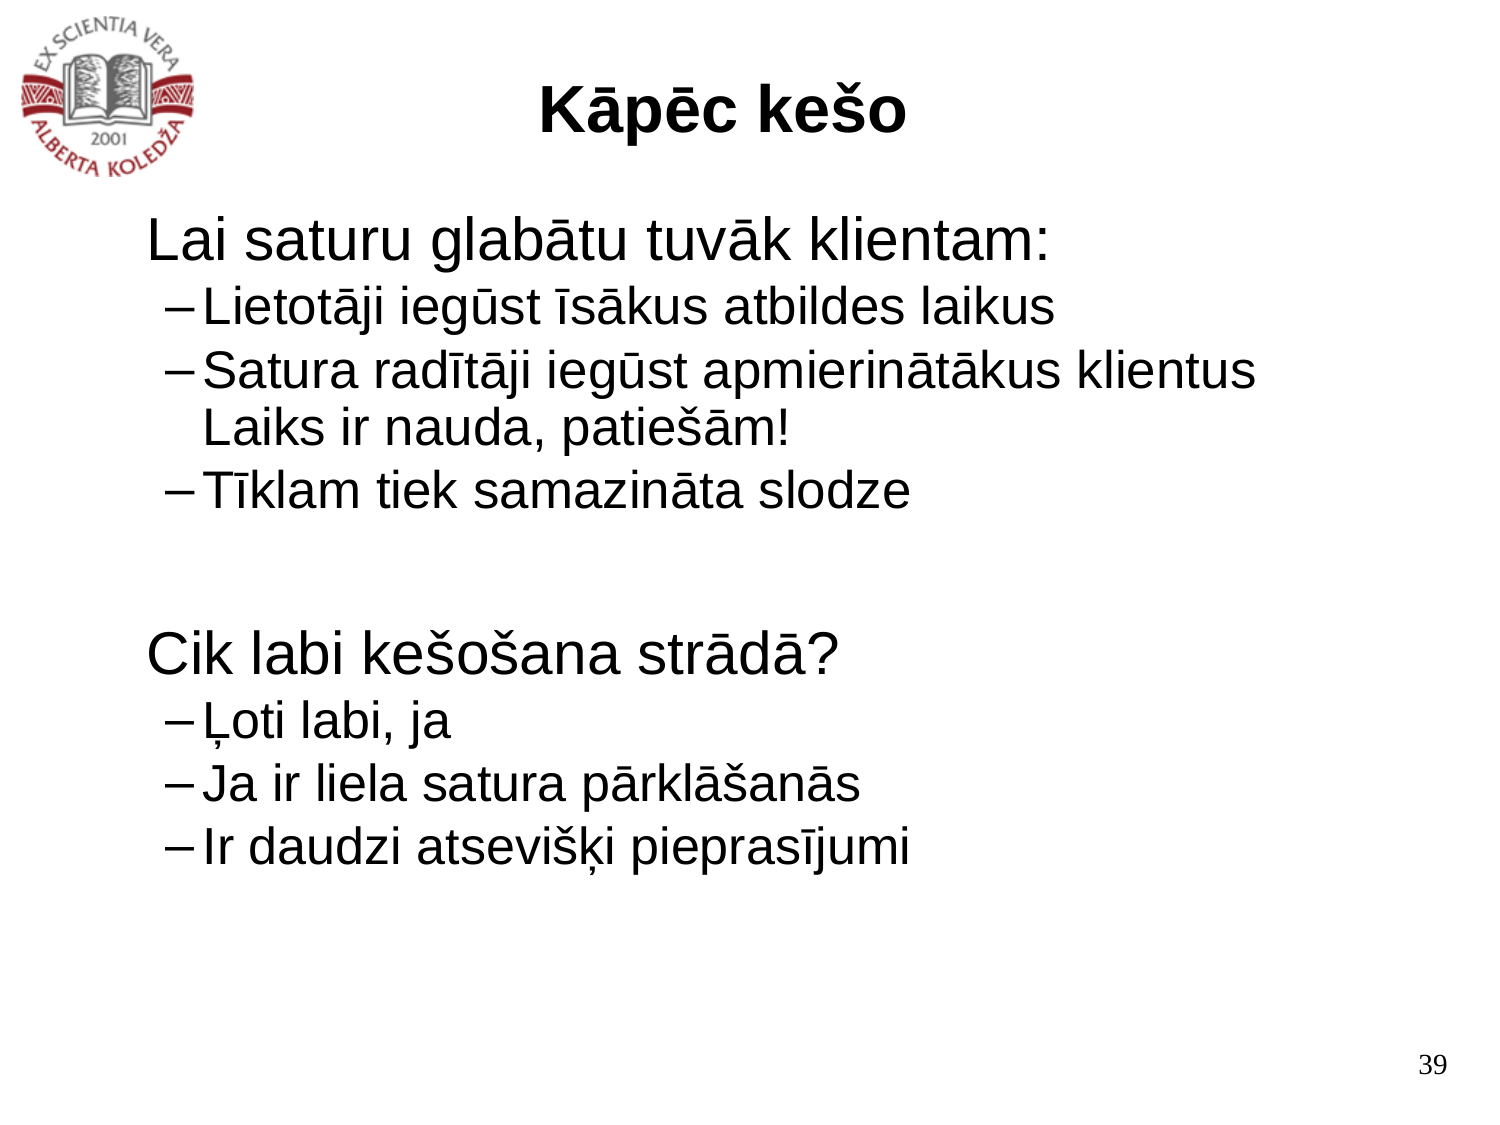

# Kāpēc kešo
Lai saturu glabātu tuvāk klientam:
Lietotāji iegūst īsākus atbildes laikus
Satura radītāji iegūst apmierinātākus klientus
Laiks ir nauda, patiešām!
Tīklam tiek samazināta slodze
Cik labi kešošana strādā?
Ļoti labi, ja
Ja ir liela satura pārklāšanās
Ir daudzi atsevišķi pieprasījumi